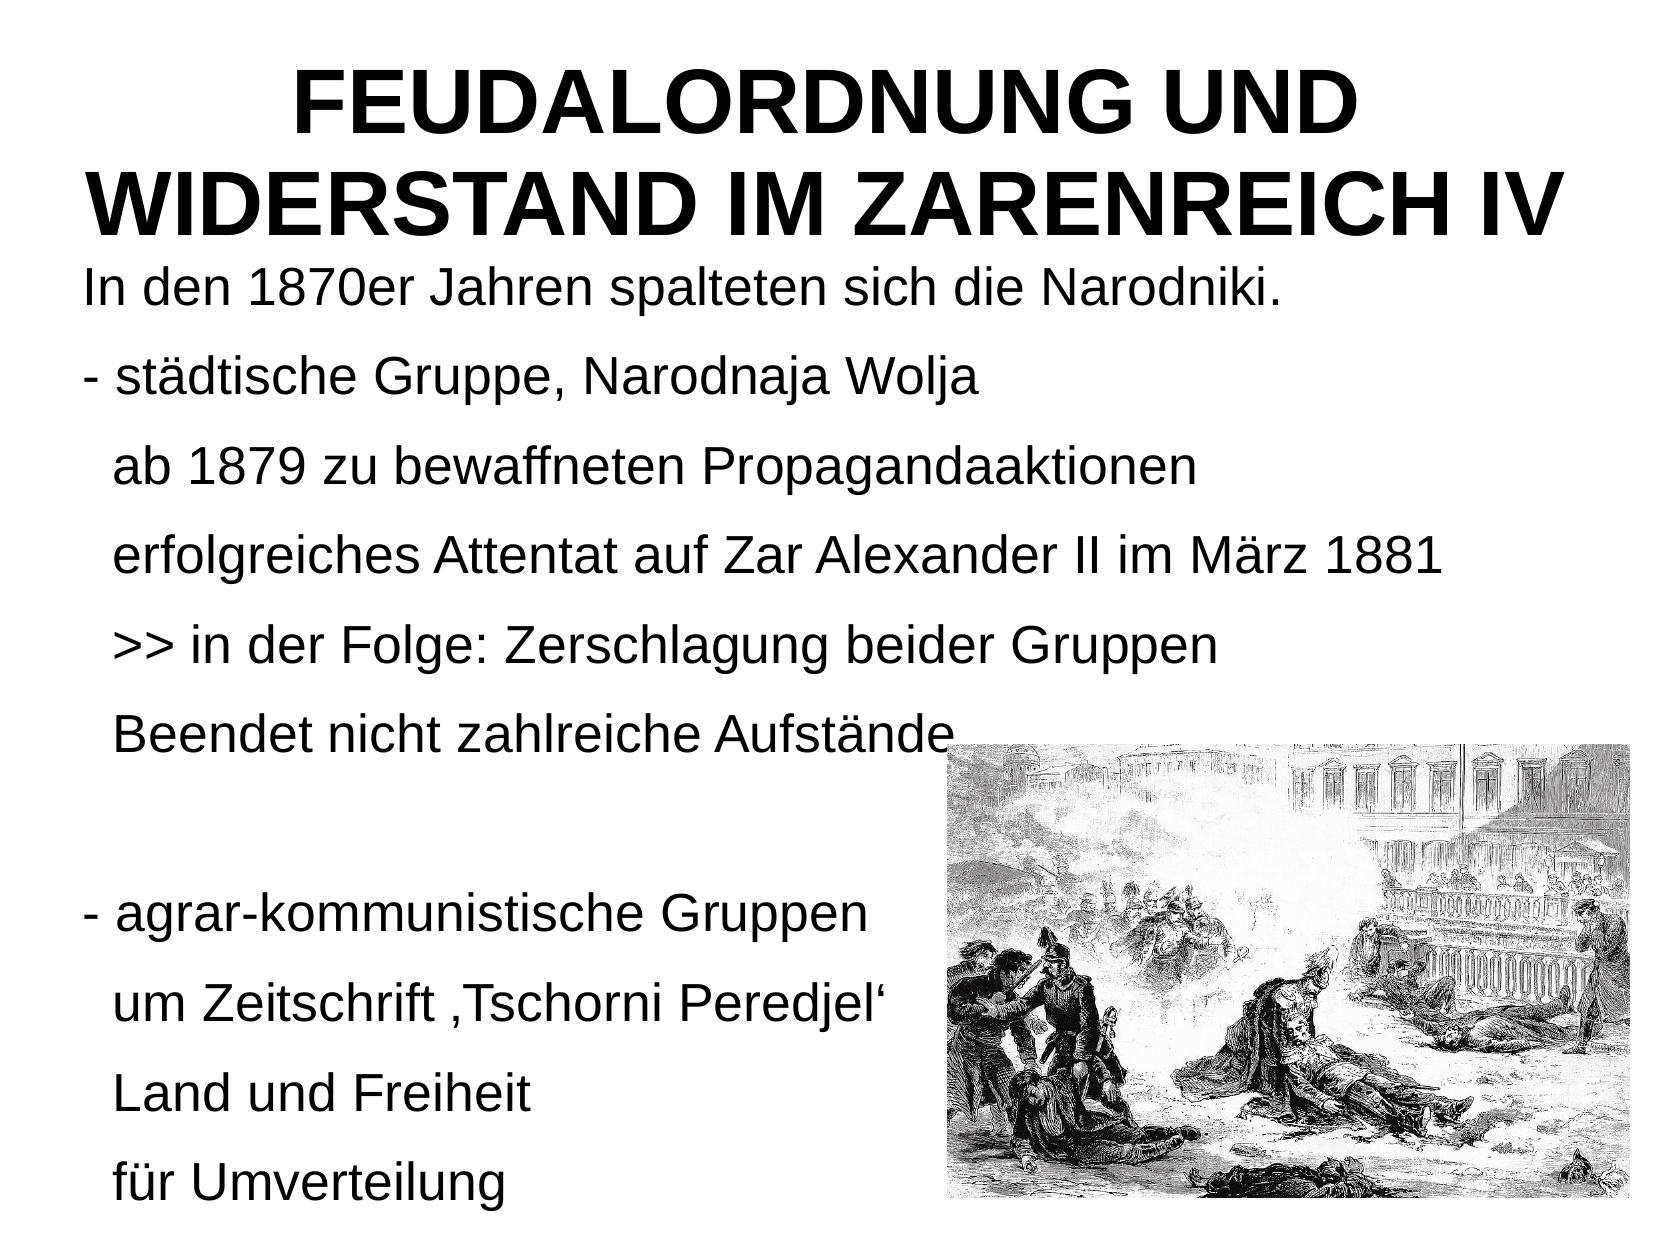

# FEUDALORDNUNG UND WIDERSTAND IM ZARENREICH IV
In den 1870er Jahren spalteten sich die Narodniki.
- städtische Gruppe, Narodnaja Wolja
 ab 1879 zu bewaffneten Propagandaaktionen
 erfolgreiches Attentat auf Zar Alexander II im März 1881
 >> in der Folge: Zerschlagung beider Gruppen
 Beendet nicht zahlreiche Aufstände
- agrar-kommunistische Gruppen
 um Zeitschrift ‚Tschorni Peredjel‘
 Land und Freiheit
 für Umverteilung